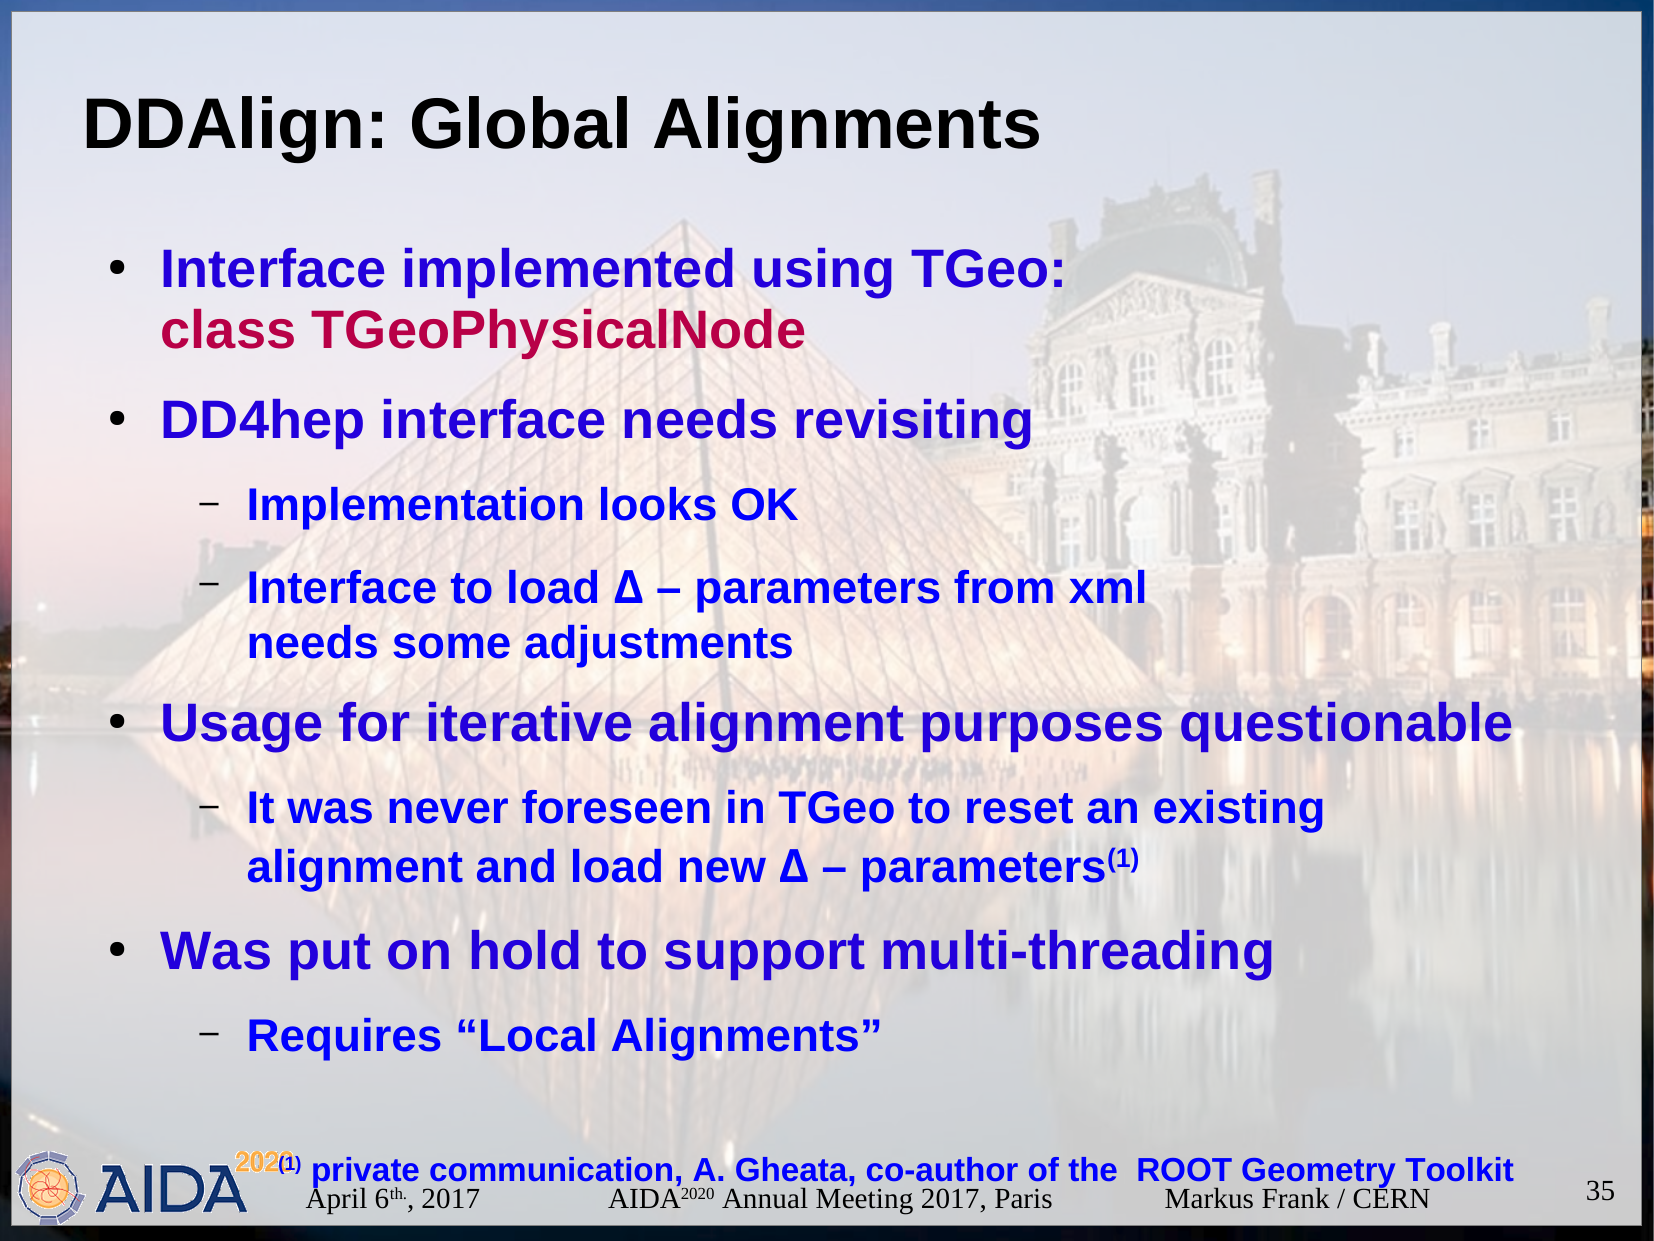

# DDAlign: Global Alignments
Interface implemented using TGeo:
class TGeoPhysicalNode
DD4hep interface needs revisiting
Implementation looks OK
Interface to load Δ – parameters from xml
needs some adjustments
Usage for iterative alignment purposes questionable
It was never foreseen in TGeo to reset an existing alignment and load new Δ – parameters(1)
Was put on hold to support multi-threading
Requires “Local Alignments”
 (1) private communication, A. Gheata, co-author of the ROOT Geometry Toolkit
35
February, 4th. 2014
CLIC Workshop at CERN, Markus Frank / CERN